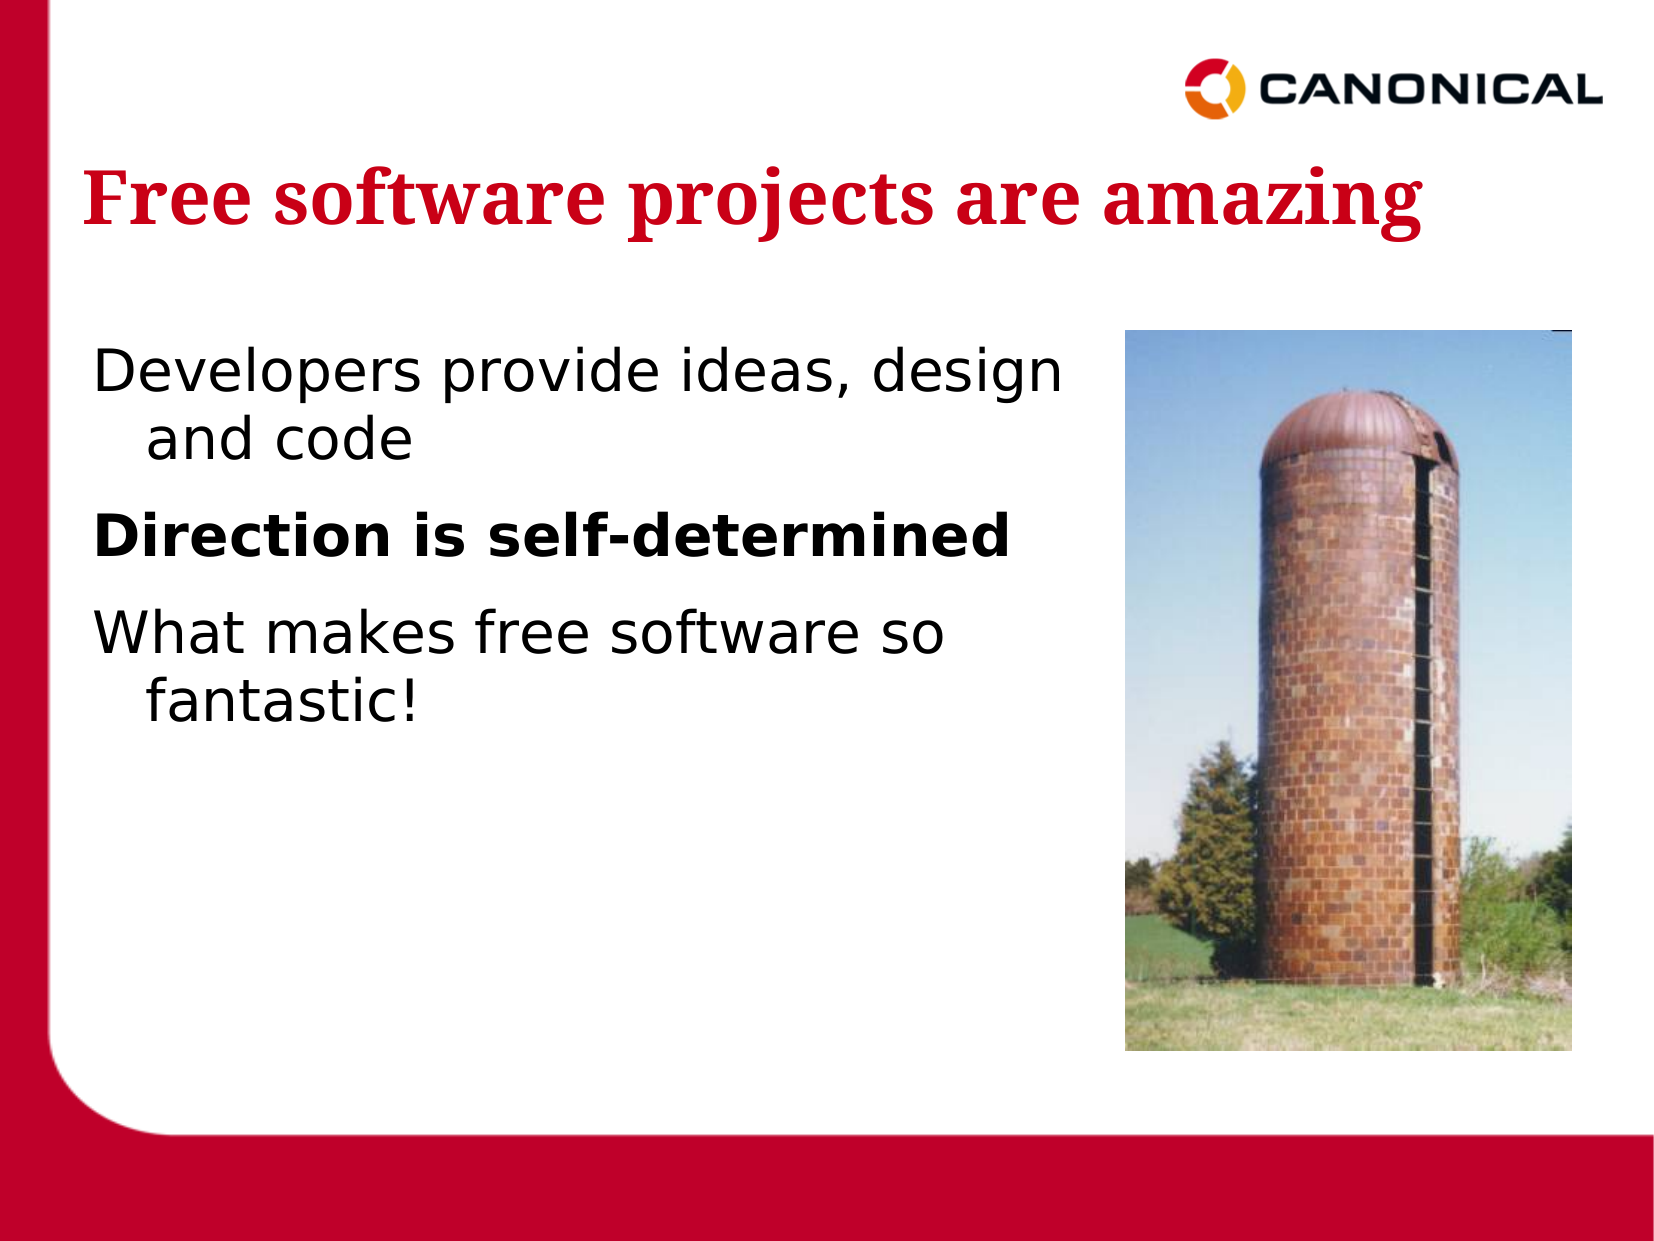

# Free software projects are amazing
Developers provide ideas, design and code
Direction is self-determined
What makes free software so fantastic!